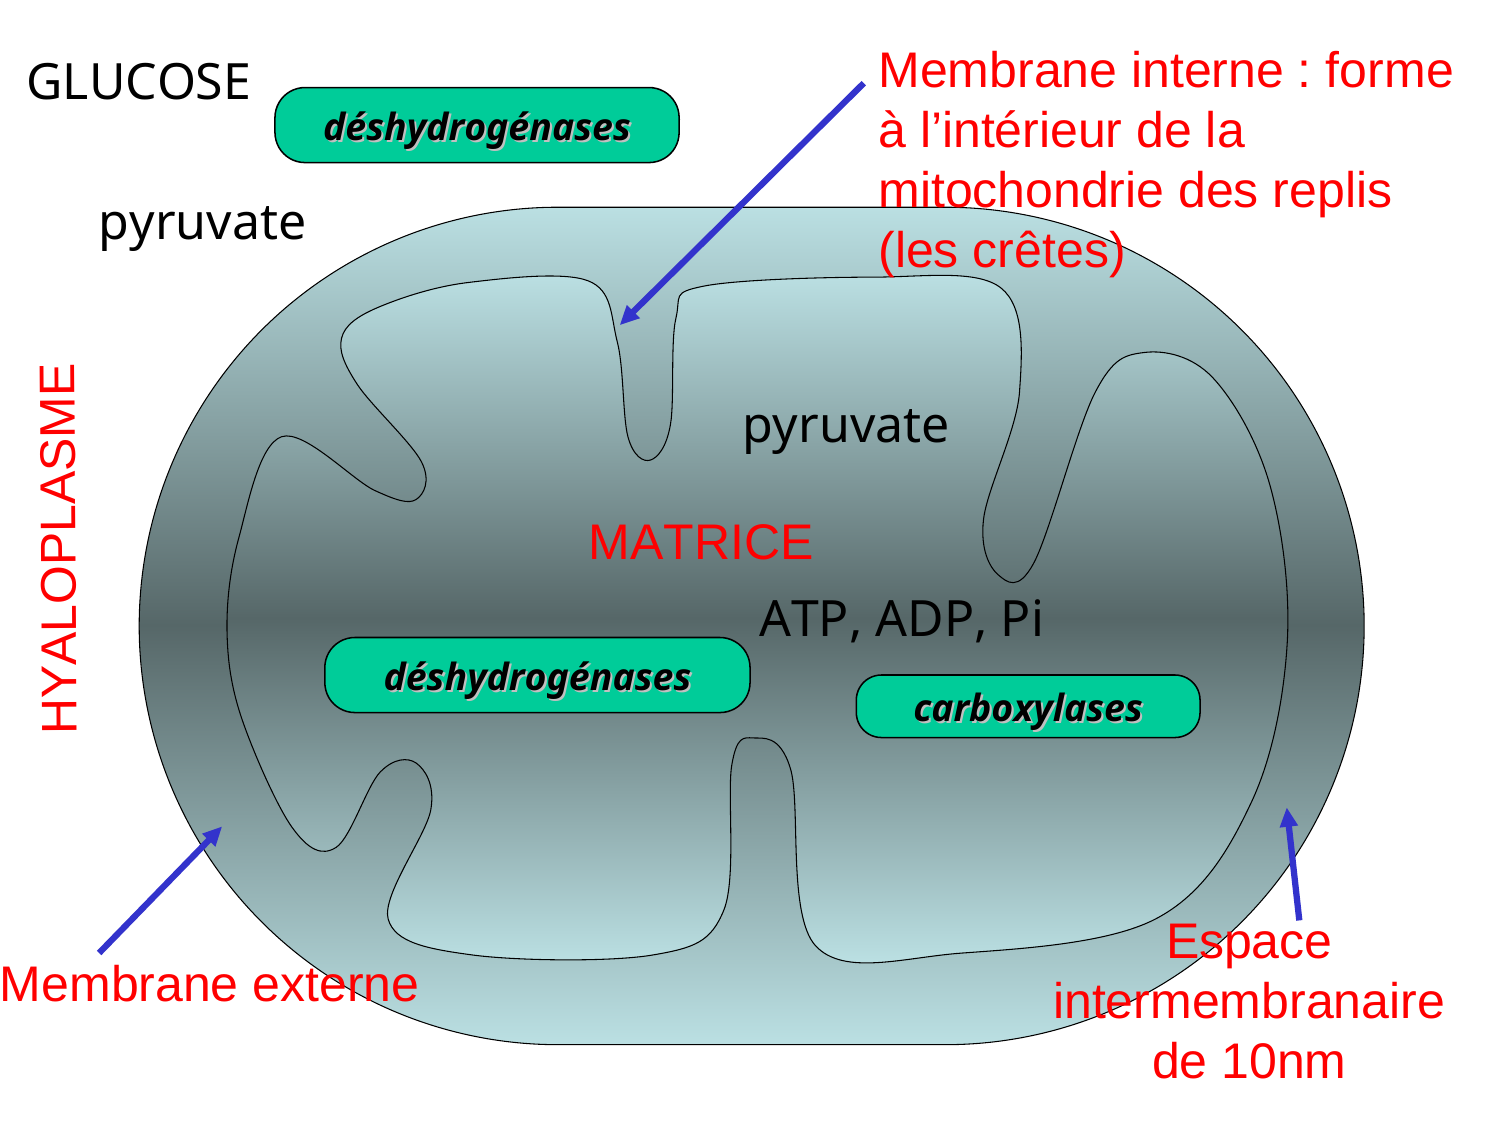

Membrane interne : forme à l’intérieur de la mitochondrie des replis (les crêtes)
GLUCOSE
déshydrogénases
pyruvate
pyruvate
MATRICE
HYALOPLASME
ATP, ADP, Pi
déshydrogénases
carboxylases
Espace intermembranaire de 10nm
Membrane externe